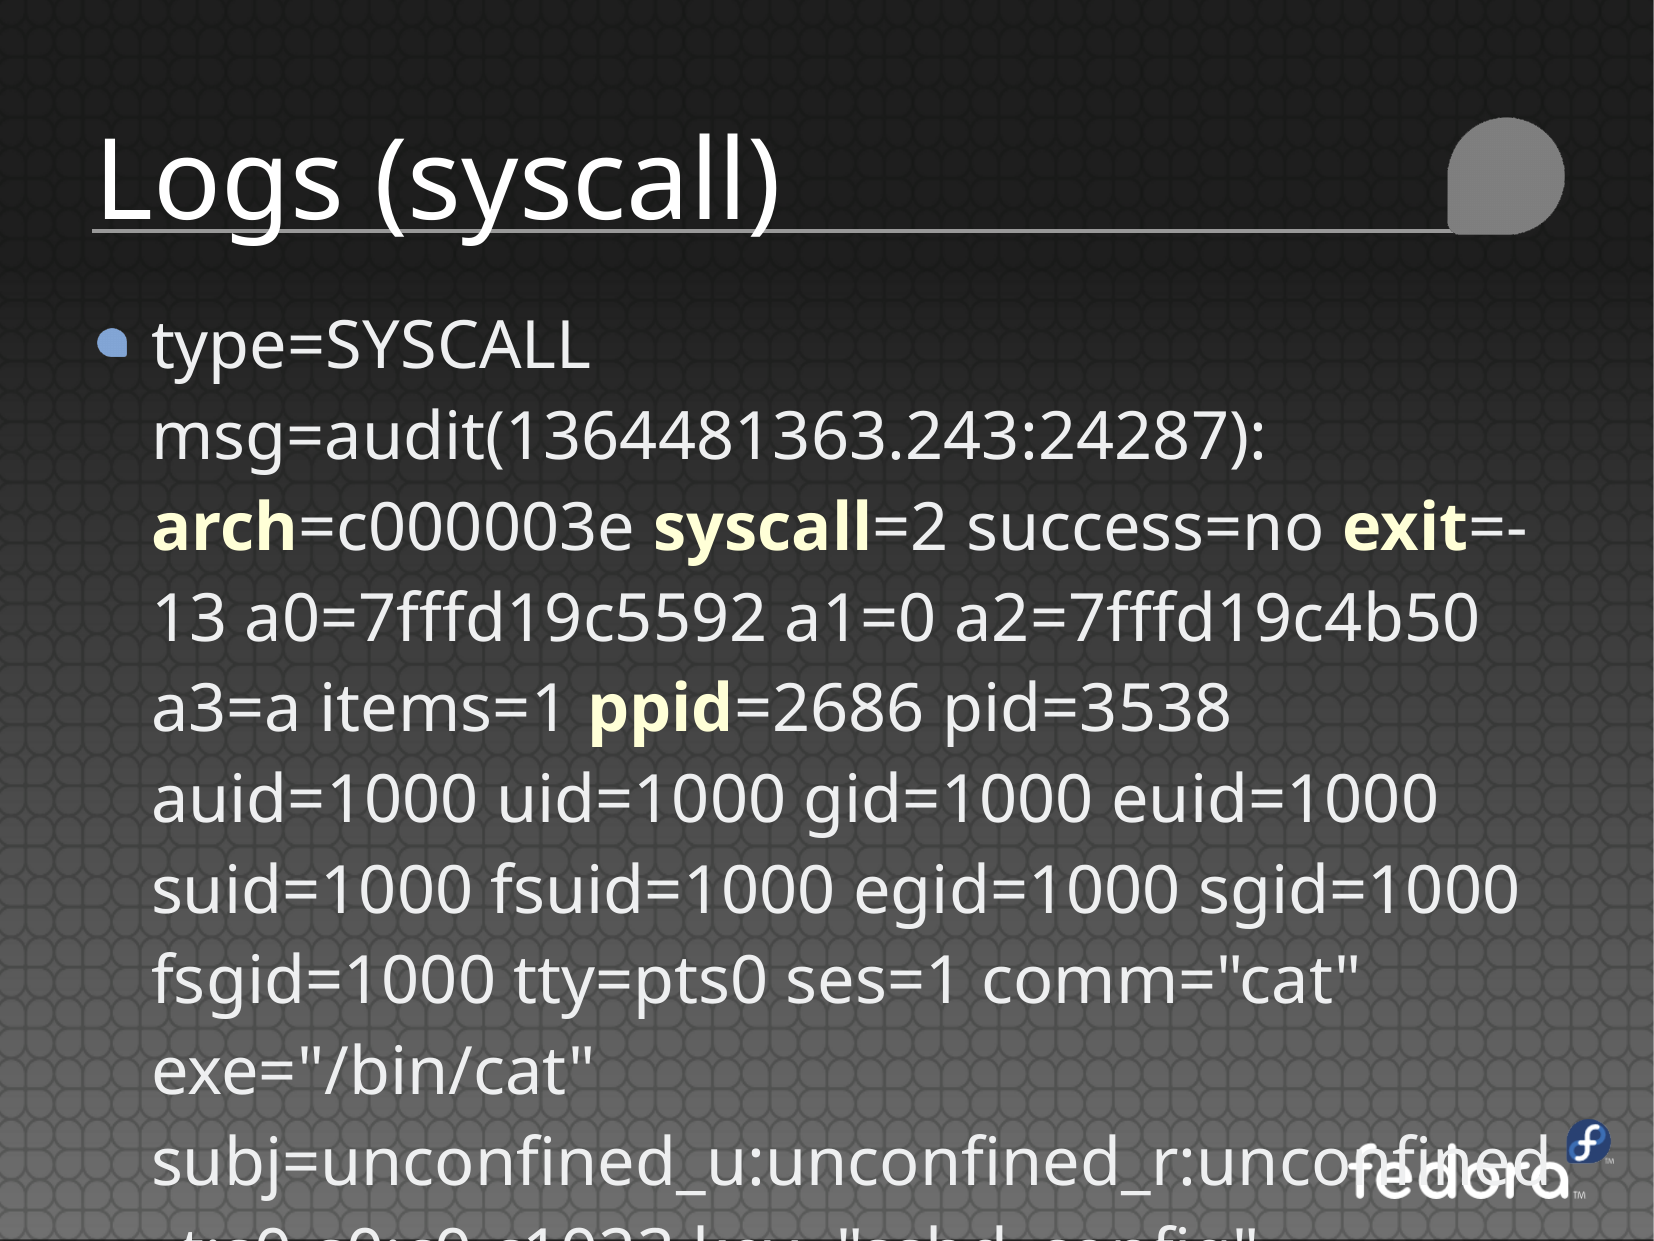

Logs (syscall)
# type=SYSCALL msg=audit(1364481363.243:24287): arch=c000003e syscall=2 success=no exit=-13 a0=7fffd19c5592 a1=0 a2=7fffd19c4b50 a3=a items=1 ppid=2686 pid=3538 auid=1000 uid=1000 gid=1000 euid=1000 suid=1000 fsuid=1000 egid=1000 sgid=1000 fsgid=1000 tty=pts0 ses=1 comm="cat" exe="/bin/cat" subj=unconfined_u:unconfined_r:unconfined_t:s0-s0:c0.c1023 key="sshd_config"